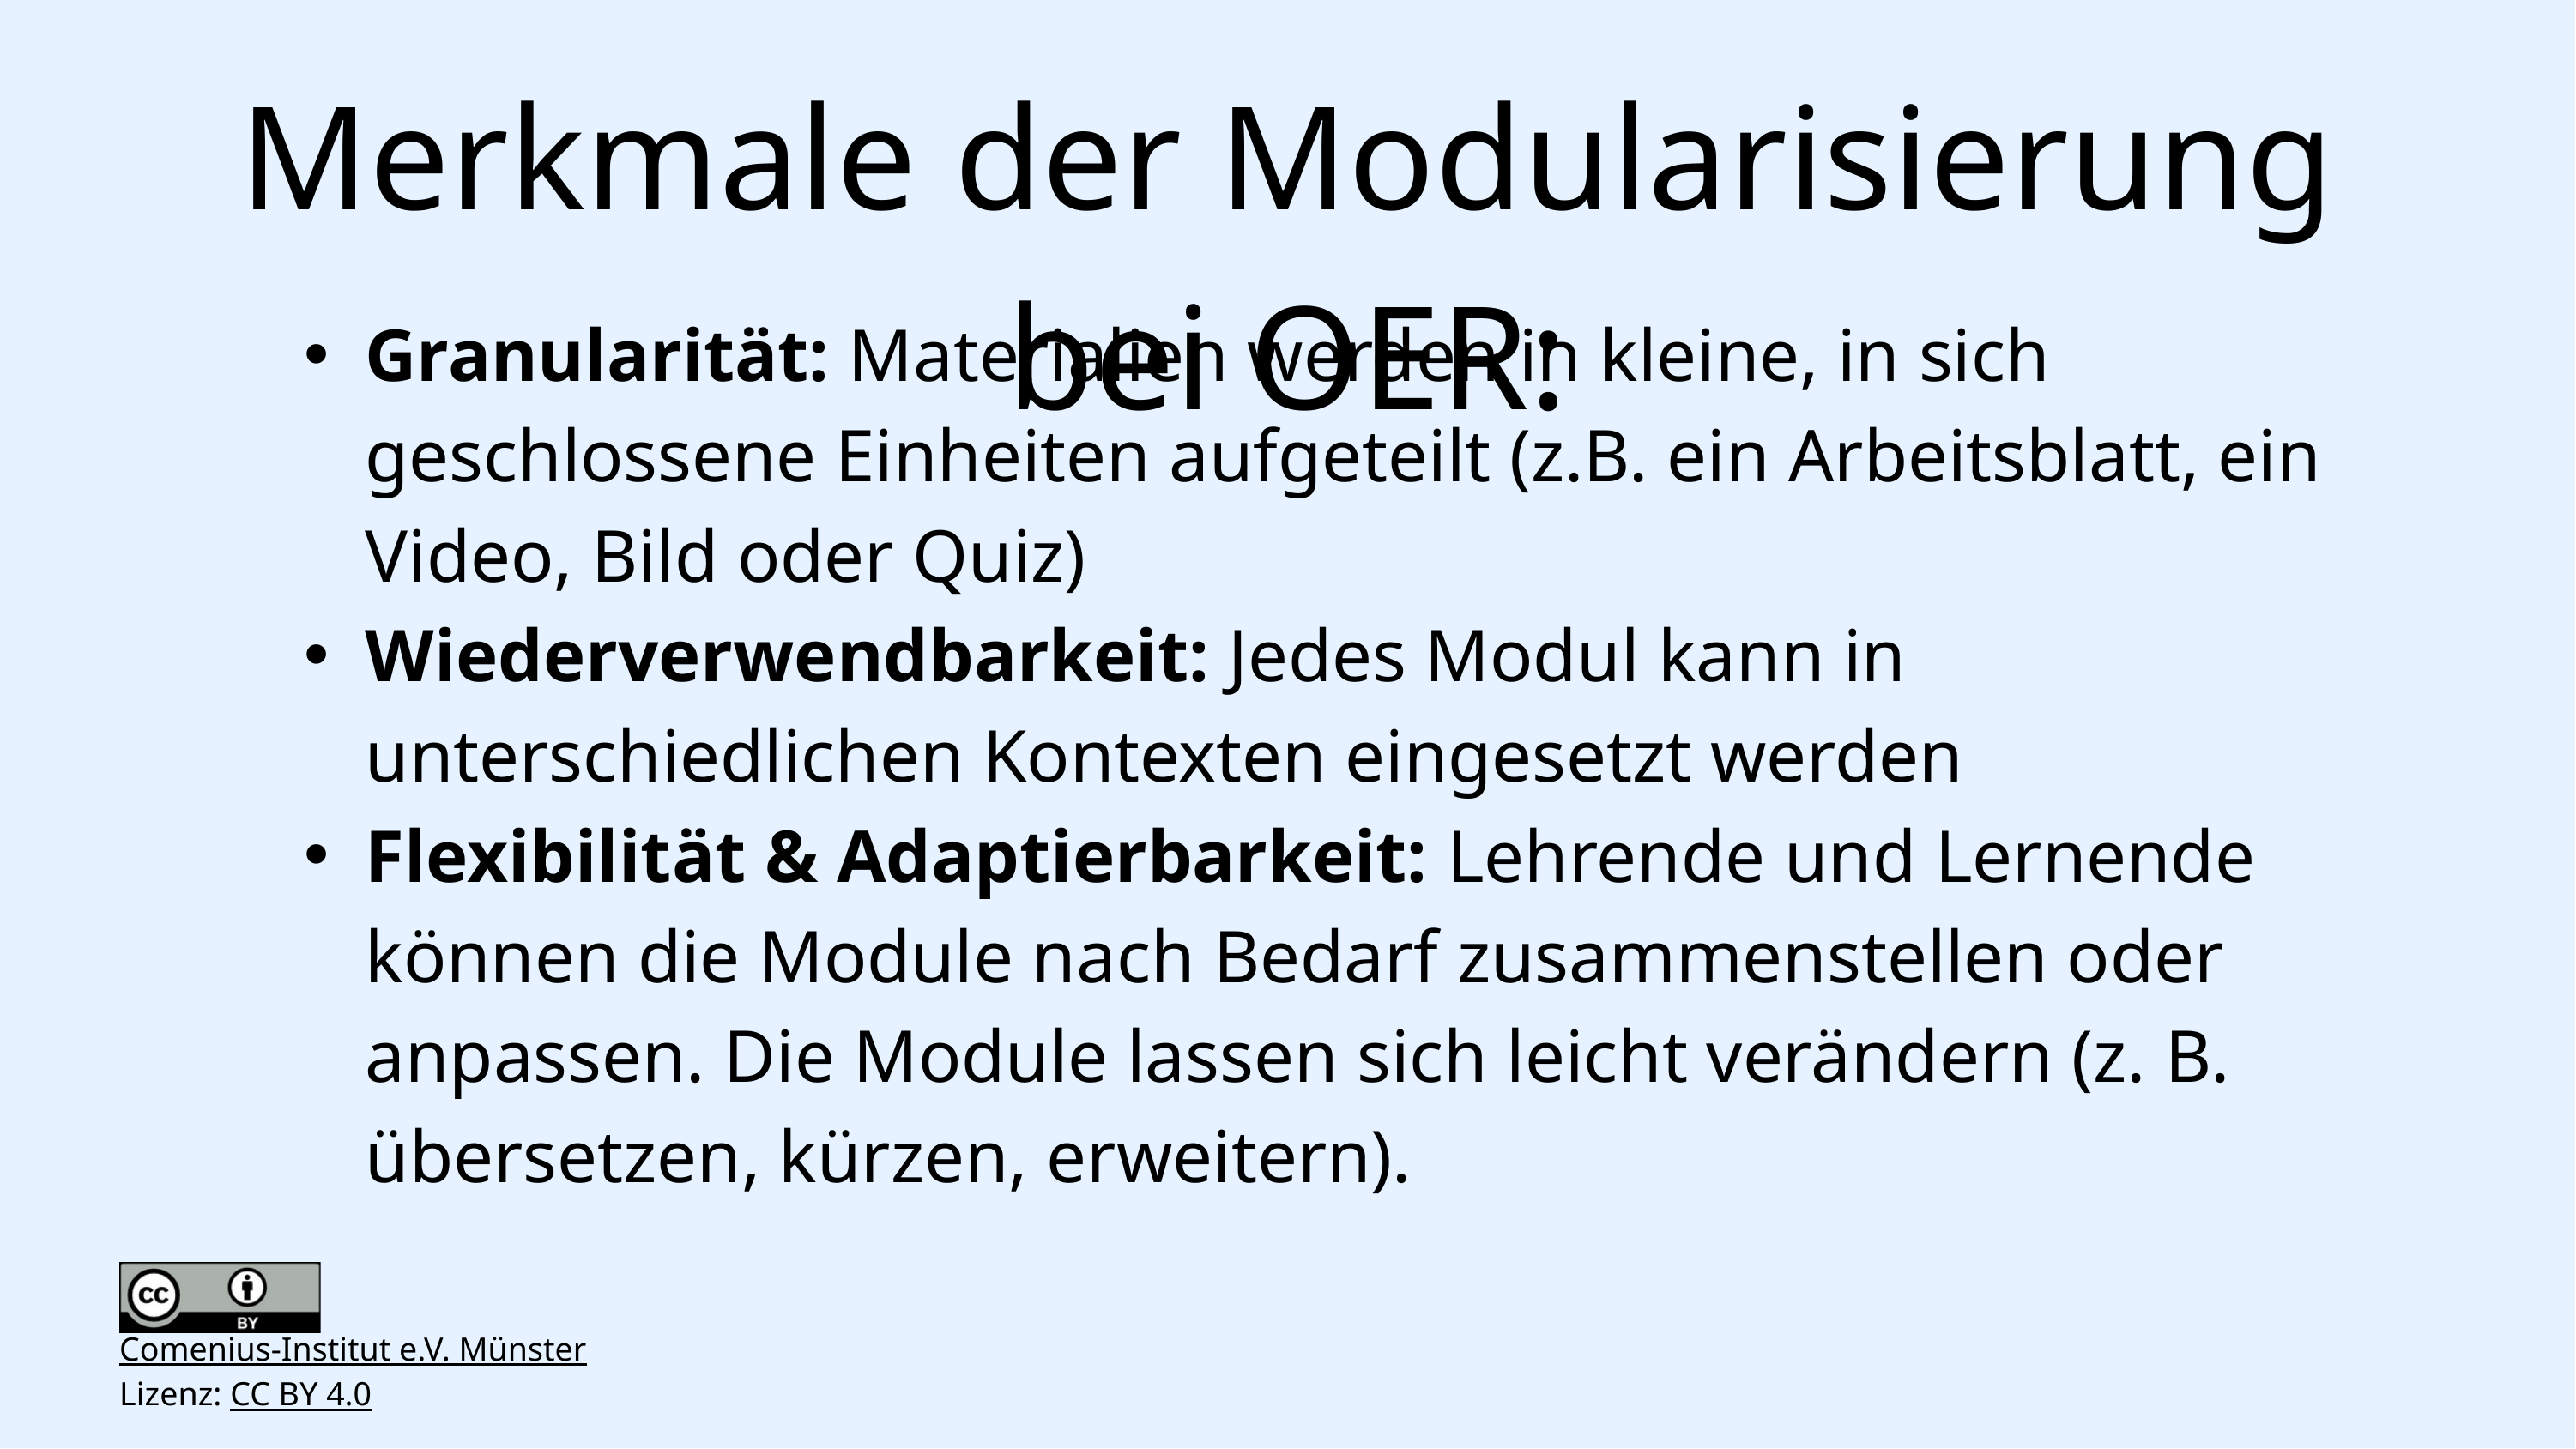

Merkmale der Modularisierung bei OER:
Granularität: Materialien werden in kleine, in sich geschlossene Einheiten aufgeteilt (z.B. ein Arbeitsblatt, ein Video, Bild oder Quiz)
Wiederverwendbarkeit: Jedes Modul kann in unterschiedlichen Kontexten eingesetzt werden
Flexibilität & Adaptierbarkeit: Lehrende und Lernende können die Module nach Bedarf zusammenstellen oder anpassen. Die Module lassen sich leicht verändern (z. B. übersetzen, kürzen, erweitern).
Comenius-Institut e.V. Münster
Lizenz: CC BY 4.0